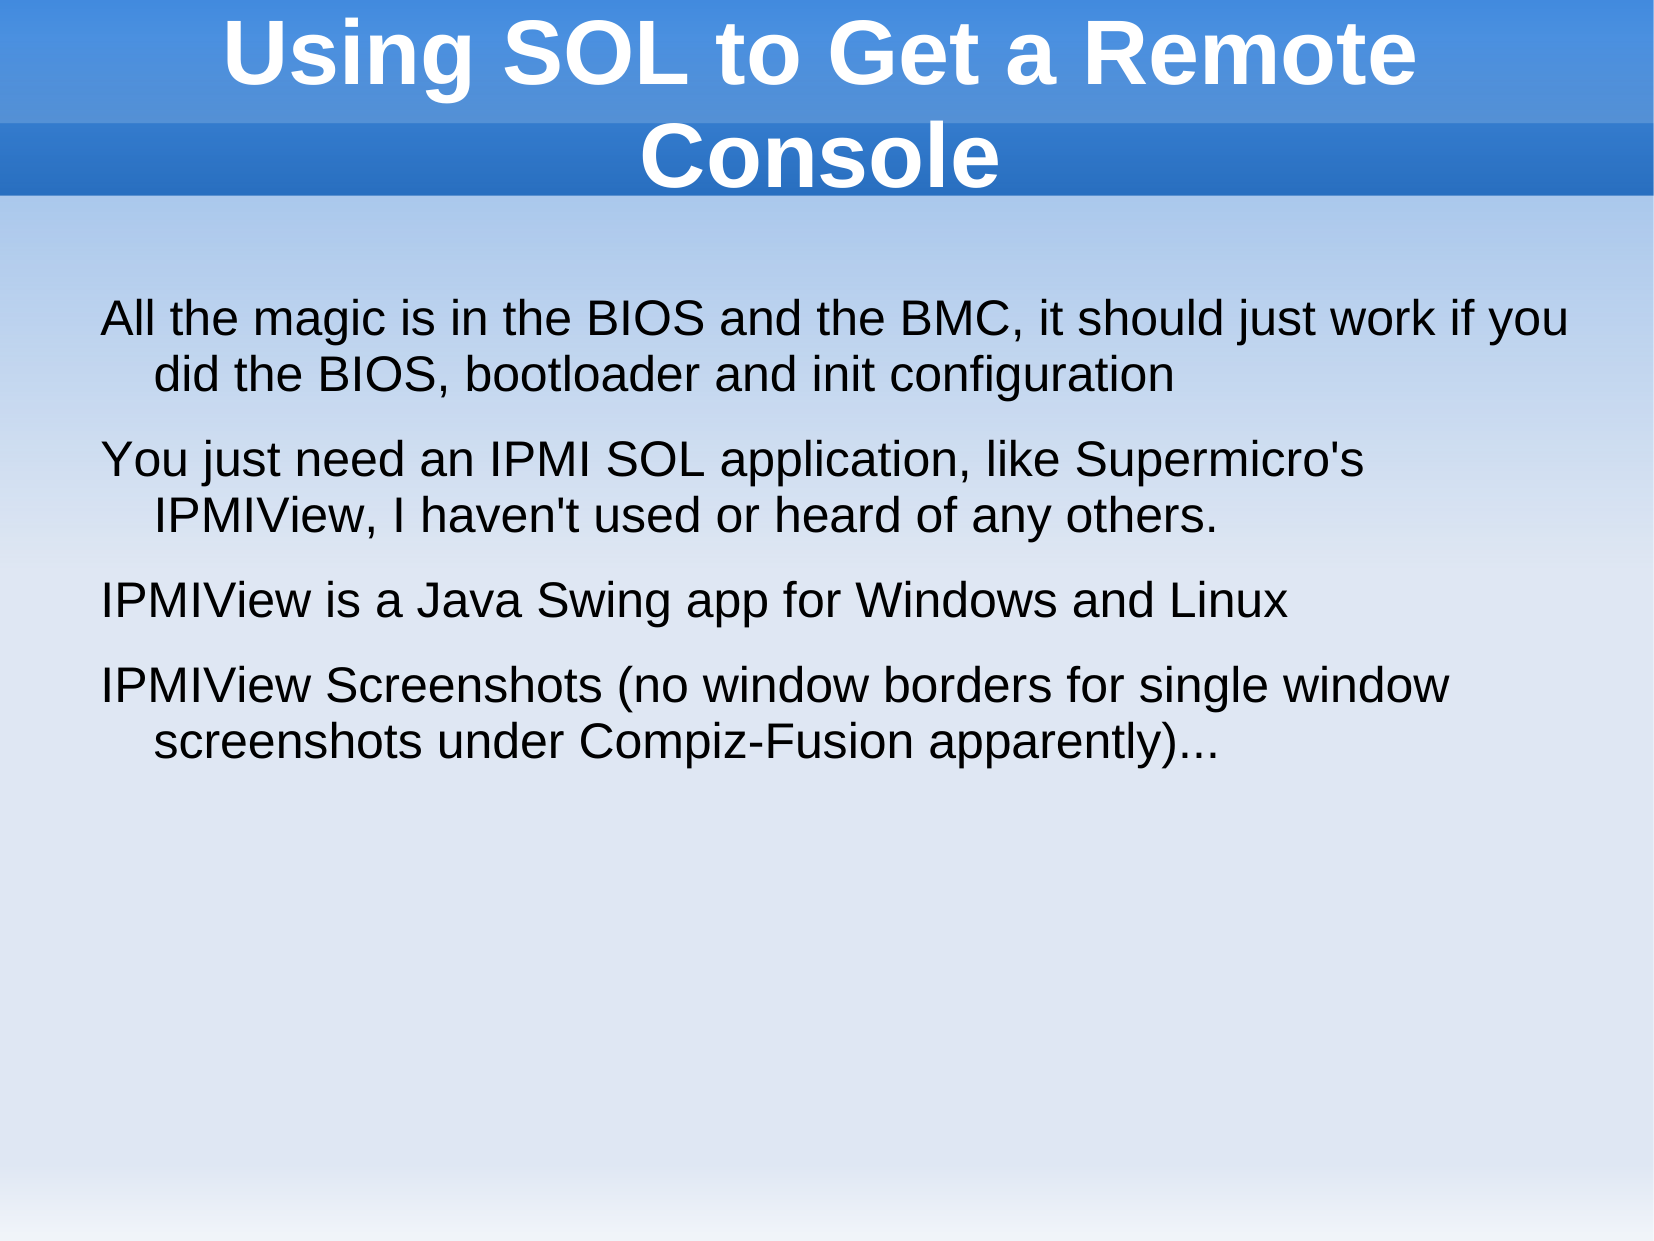

# Using SOL to Get a Remote Console
All the magic is in the BIOS and the BMC, it should just work if you did the BIOS, bootloader and init configuration
You just need an IPMI SOL application, like Supermicro's IPMIView, I haven't used or heard of any others.
IPMIView is a Java Swing app for Windows and Linux
IPMIView Screenshots (no window borders for single window screenshots under Compiz-Fusion apparently)...